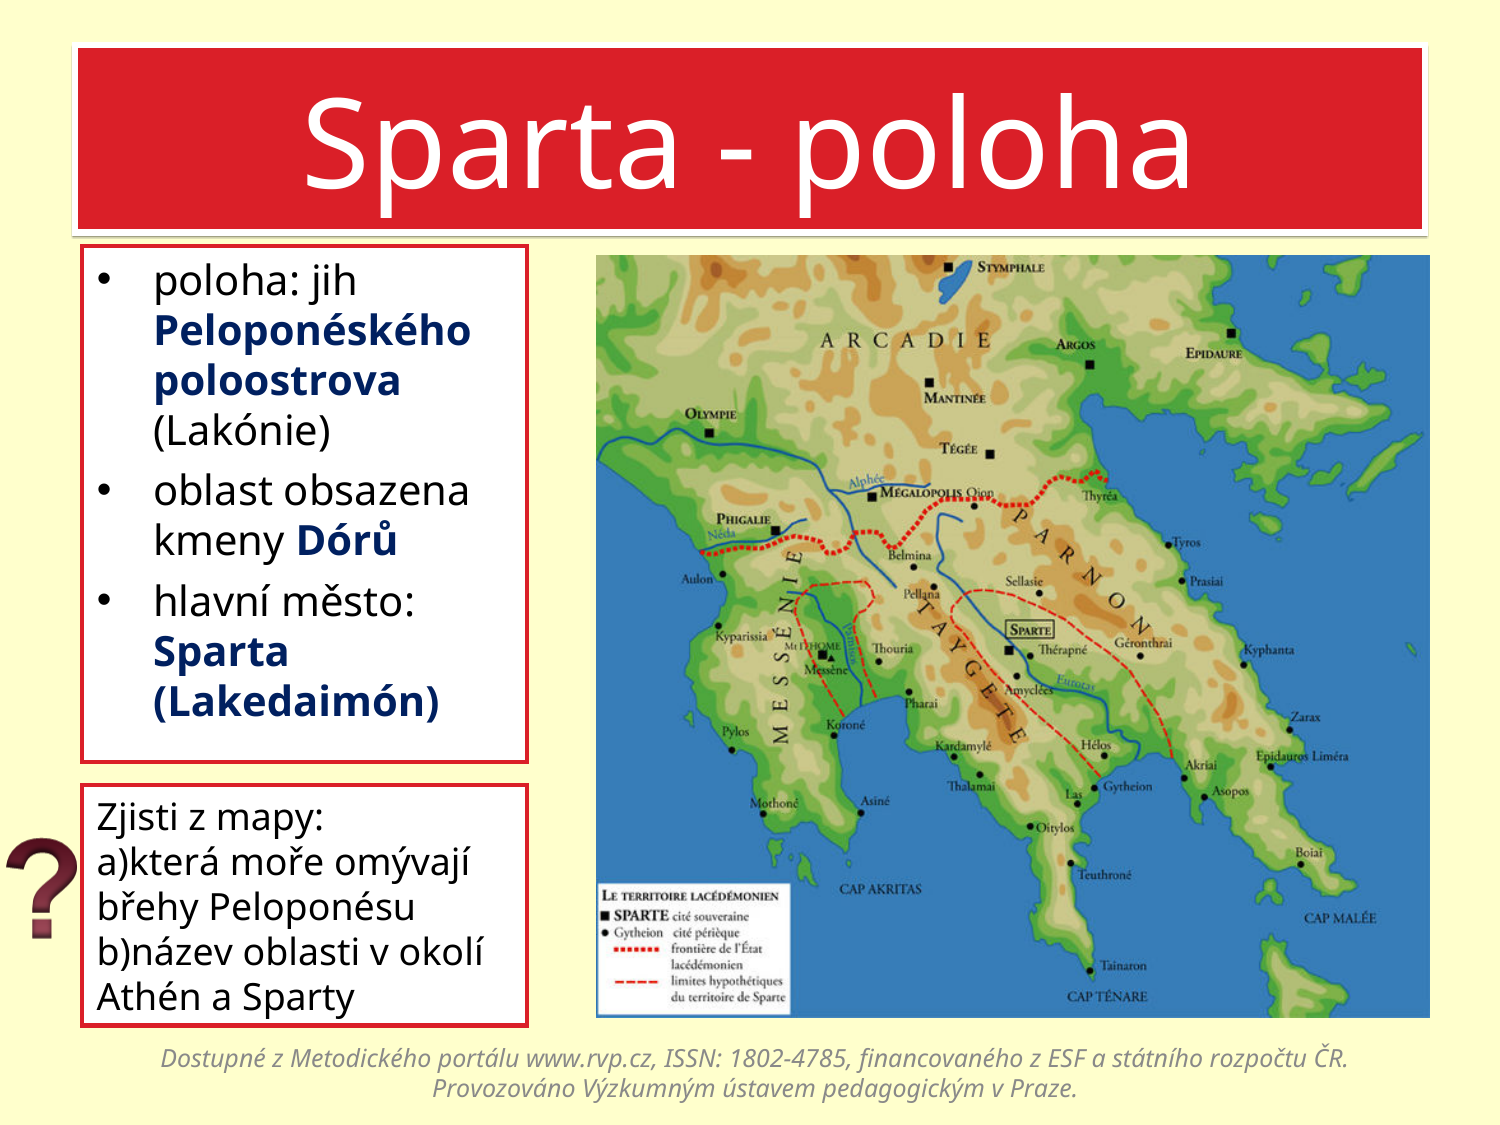

# Sparta - poloha
poloha: jih Peloponéského poloostrova (Lakónie)
oblast obsazena kmeny Dórů
hlavní město: Sparta (Lakedaimón)
Zjisti z mapy:
která moře omývají břehy Peloponésu
název oblasti v okolí Athén a Sparty
Dostupné z Metodického portálu www.rvp.cz, ISSN: 1802-4785, financovaného z ESF a státního rozpočtu ČR. Provozováno Výzkumným ústavem pedagogickým v Praze.